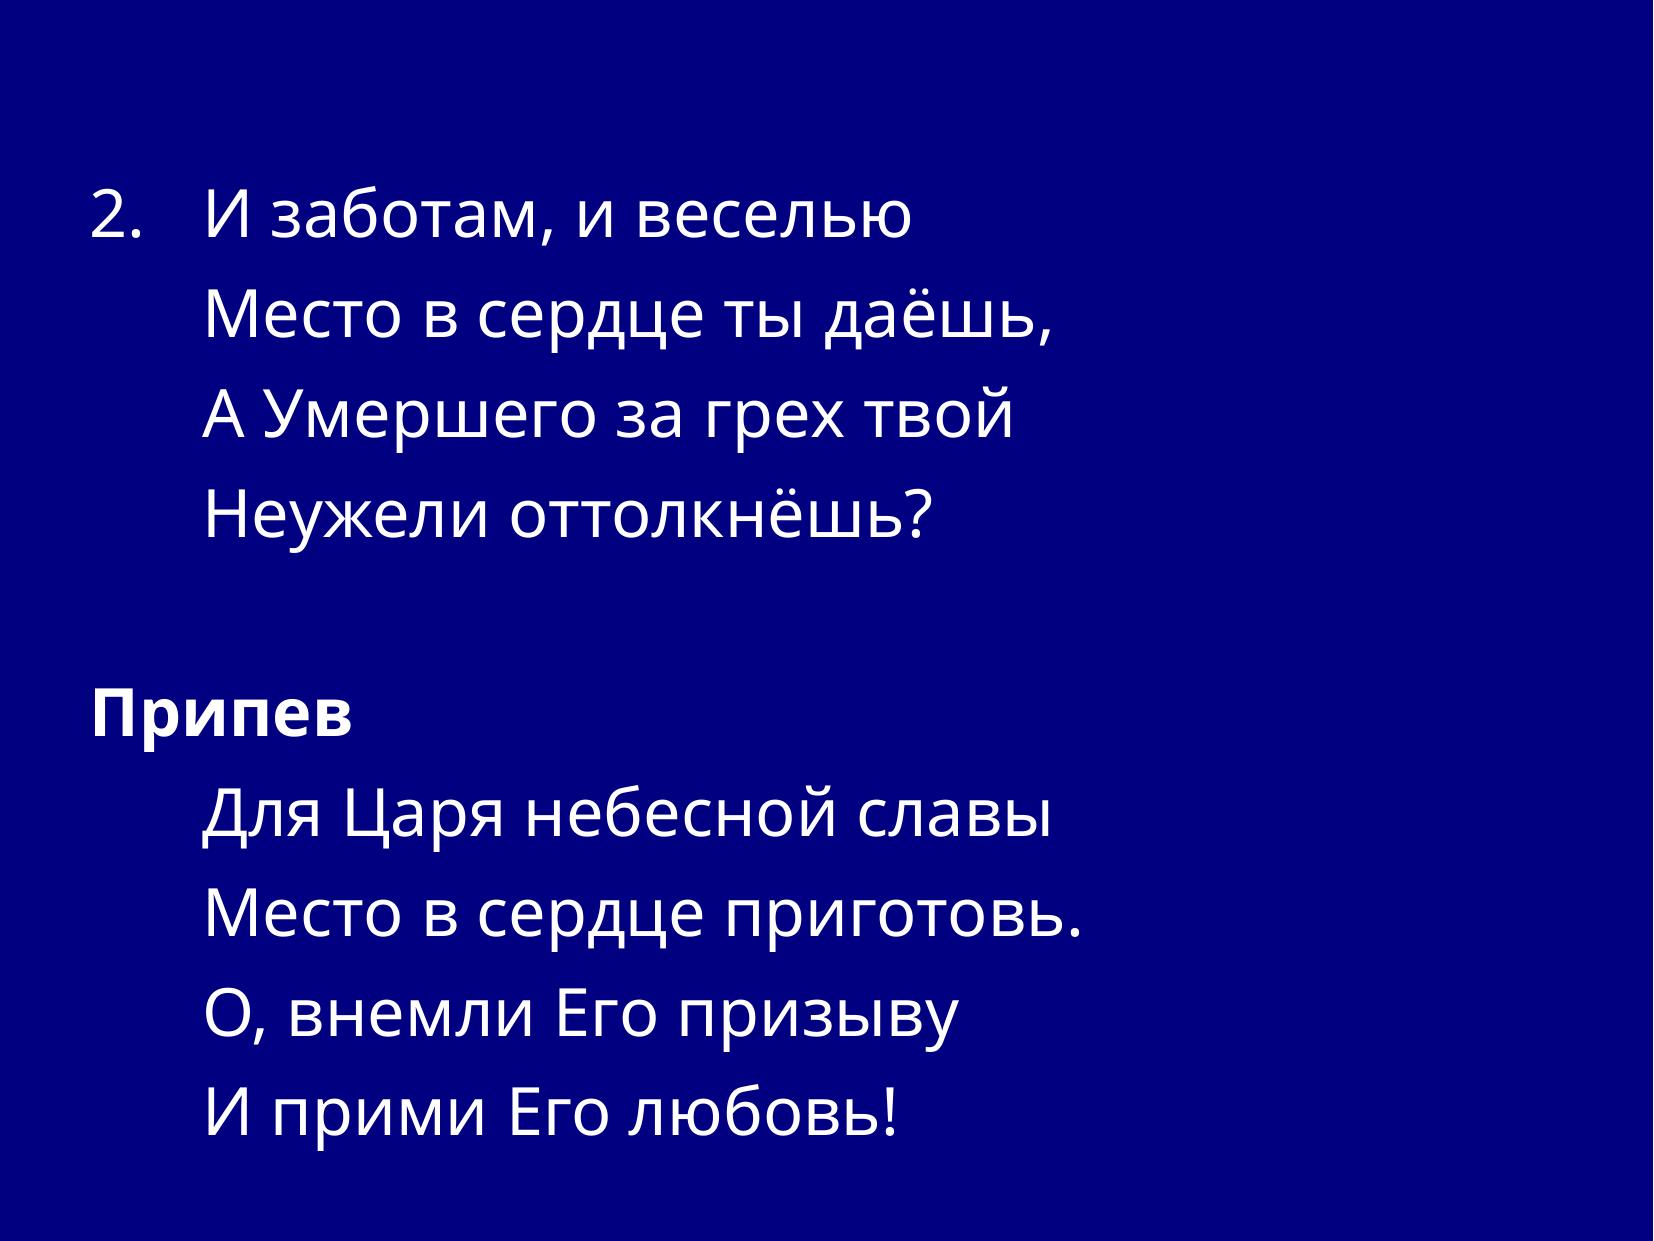

2.	И заботам, и веселью
	Место в сердце ты даёшь,
	А Умершего за грех твой
	Неужели оттолкнёшь?
Припев
	Для Царя небесной славы
	Место в сердце приготовь.
	О, внемли Его призыву
	И прими Его любовь!